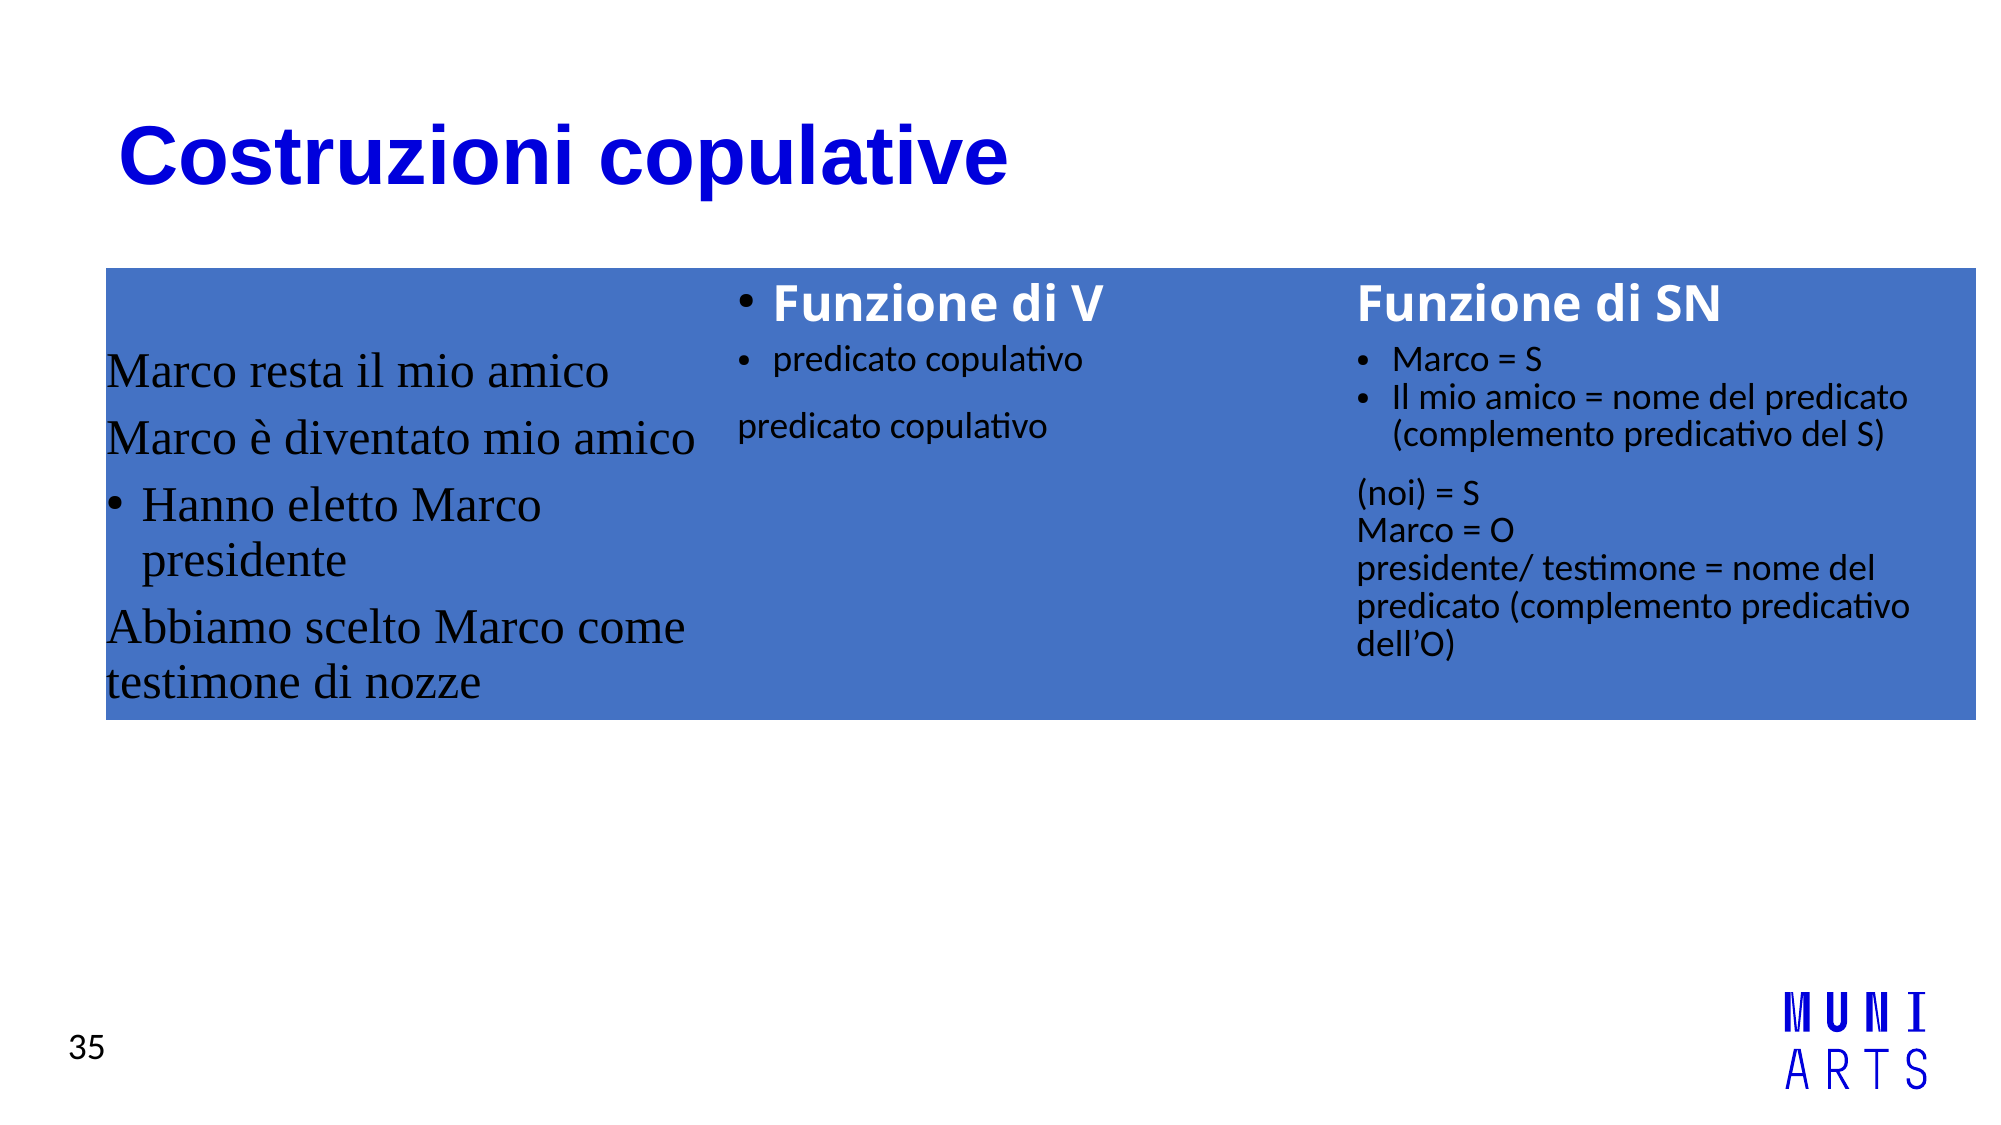

# Costruzioni copulative
| | Funzione di V | Funzione di SN |
| --- | --- | --- |
| Marco resta il mio amico | predicato copulativo | Marco = S Il mio amico = nome del predicato (complemento predicativo del S) |
| Marco è diventato mio amico | predicato copulativo | |
| Hanno eletto Marco presidente | | (noi) = S Marco = O presidente/ testimone = nome del predicato (complemento predicativo dell’O) |
| Abbiamo scelto Marco come testimone di nozze | | |